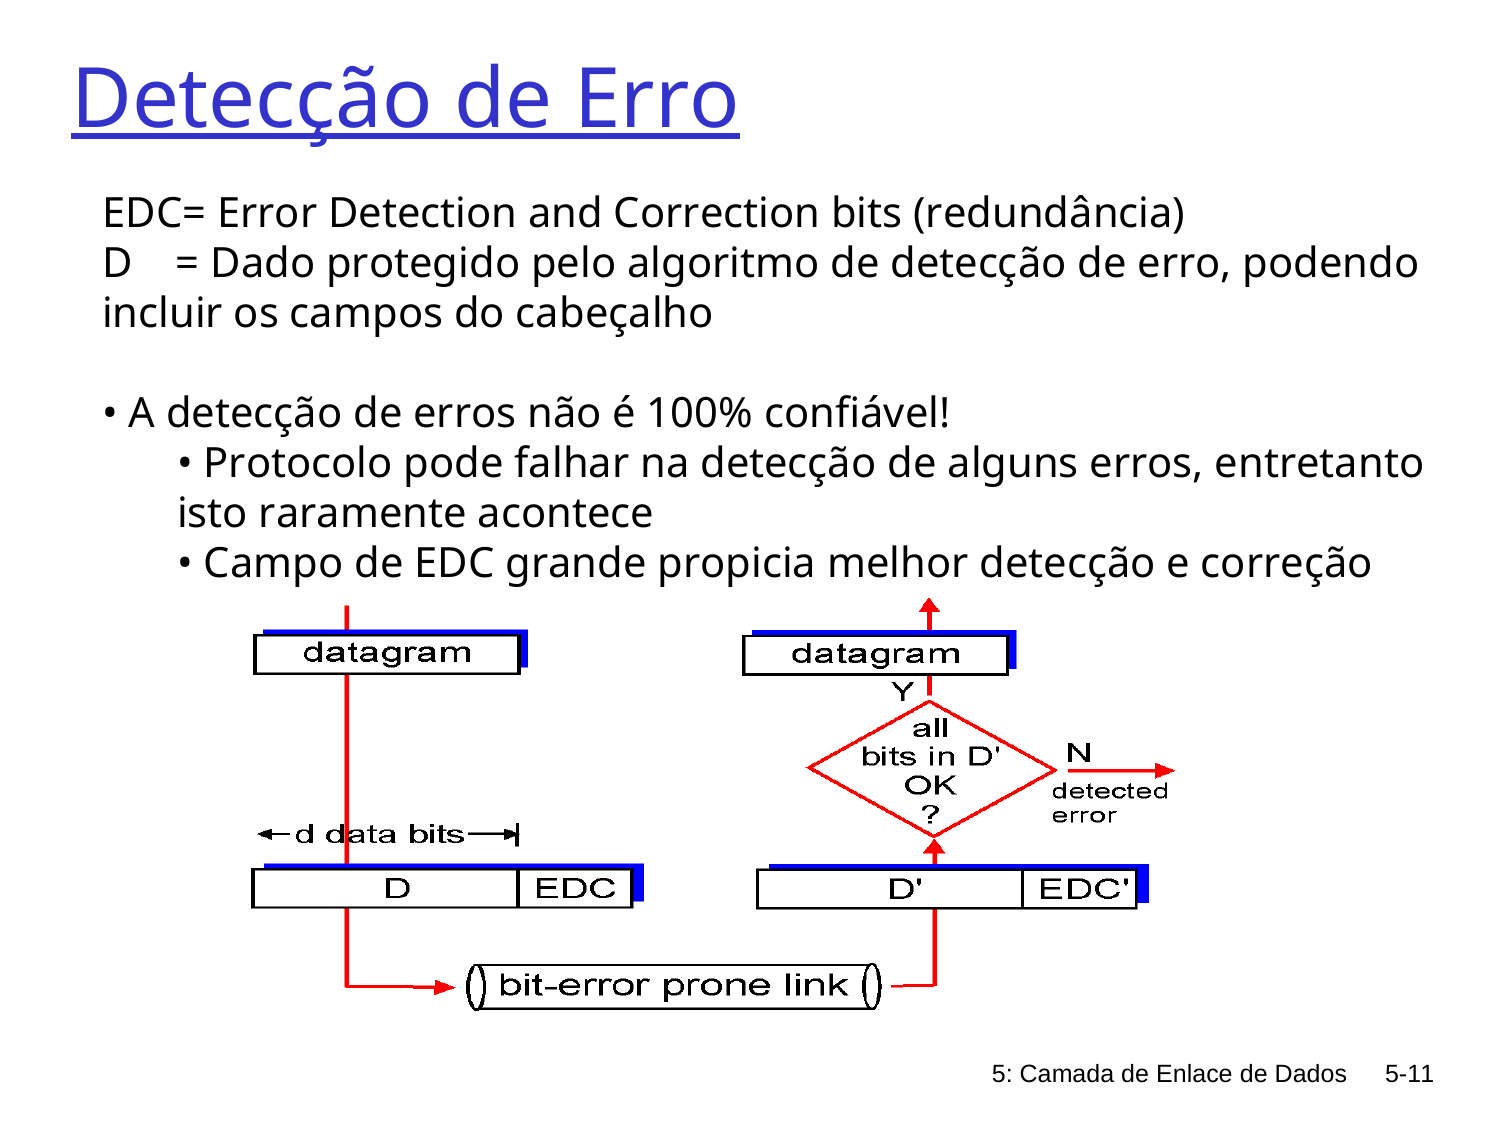

# Detecção de Erro
EDC= Error Detection and Correction bits (redundância)
D = Dado protegido pelo algoritmo de detecção de erro, podendo incluir os campos do cabeçalho
 A detecção de erros não é 100% confiável!
 Protocolo pode falhar na detecção de alguns erros, entretanto isto raramente acontece
 Campo de EDC grande propicia melhor detecção e correção
5: Camada de Enlace de Dados